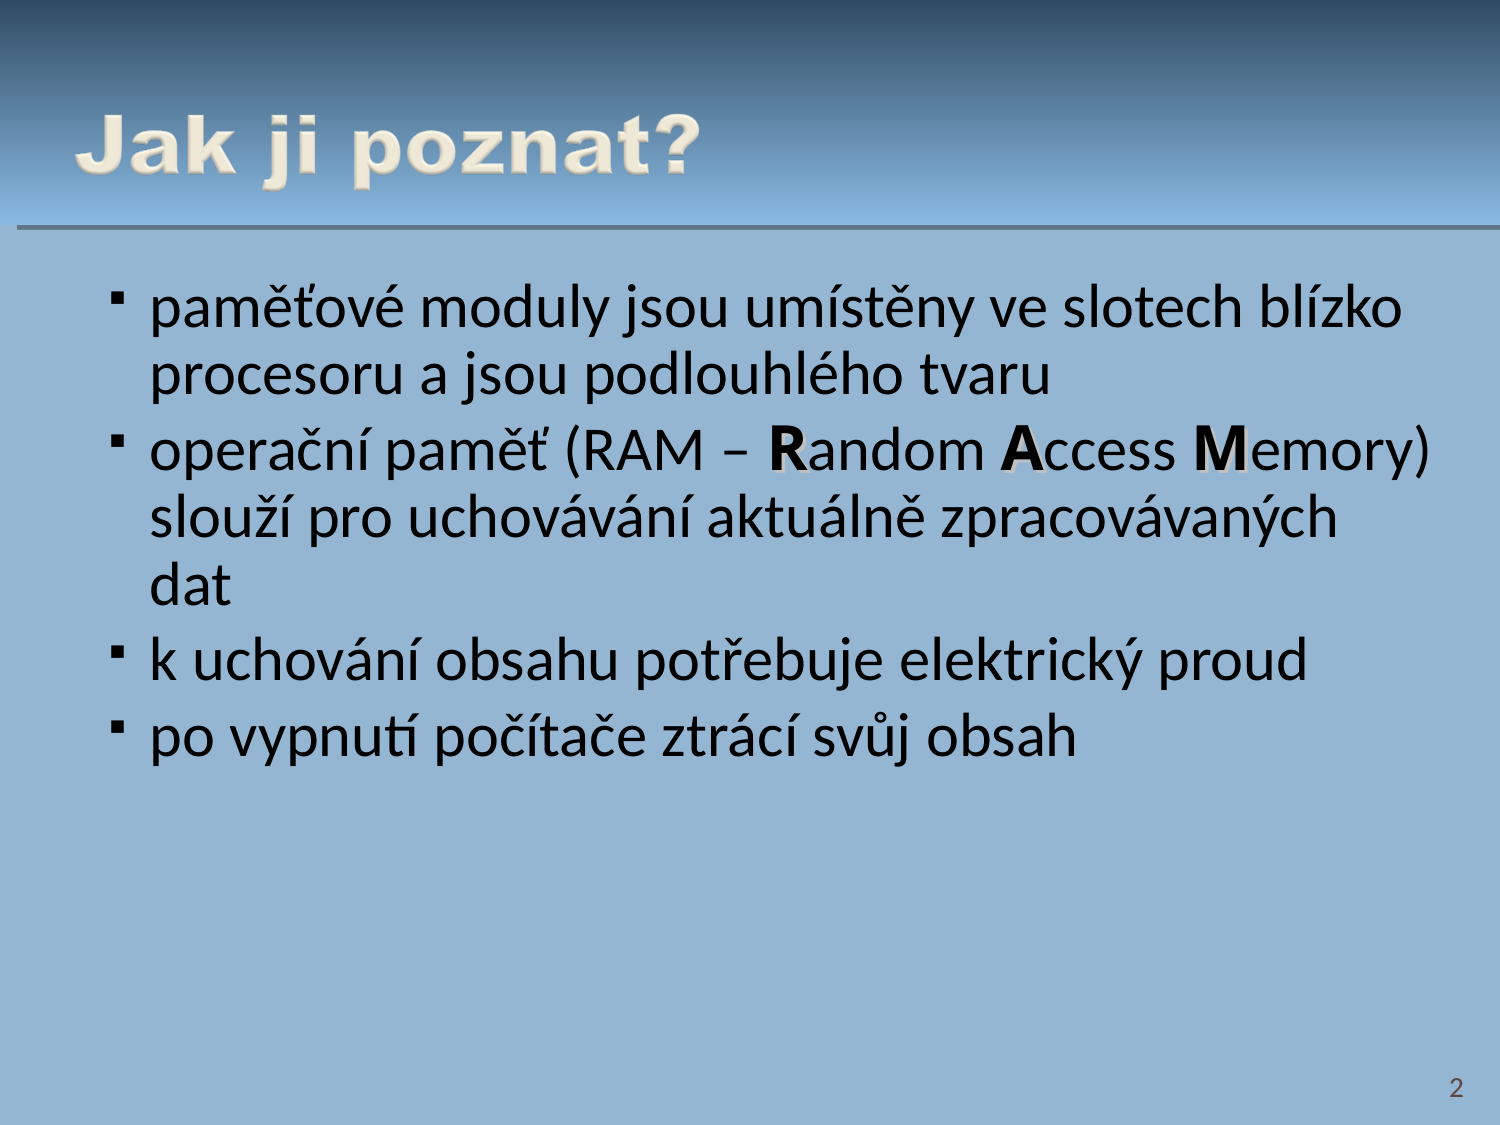

# paměťové moduly jsou umístěny ve slotech blízko procesoru a jsou podlouhlého tvaru
operační paměť (RAM – Random Access Memory) slouží pro uchovávání aktuálně zpracovávaných dat
k uchování obsahu potřebuje elektrický proud
po vypnutí počítače ztrácí svůj obsah